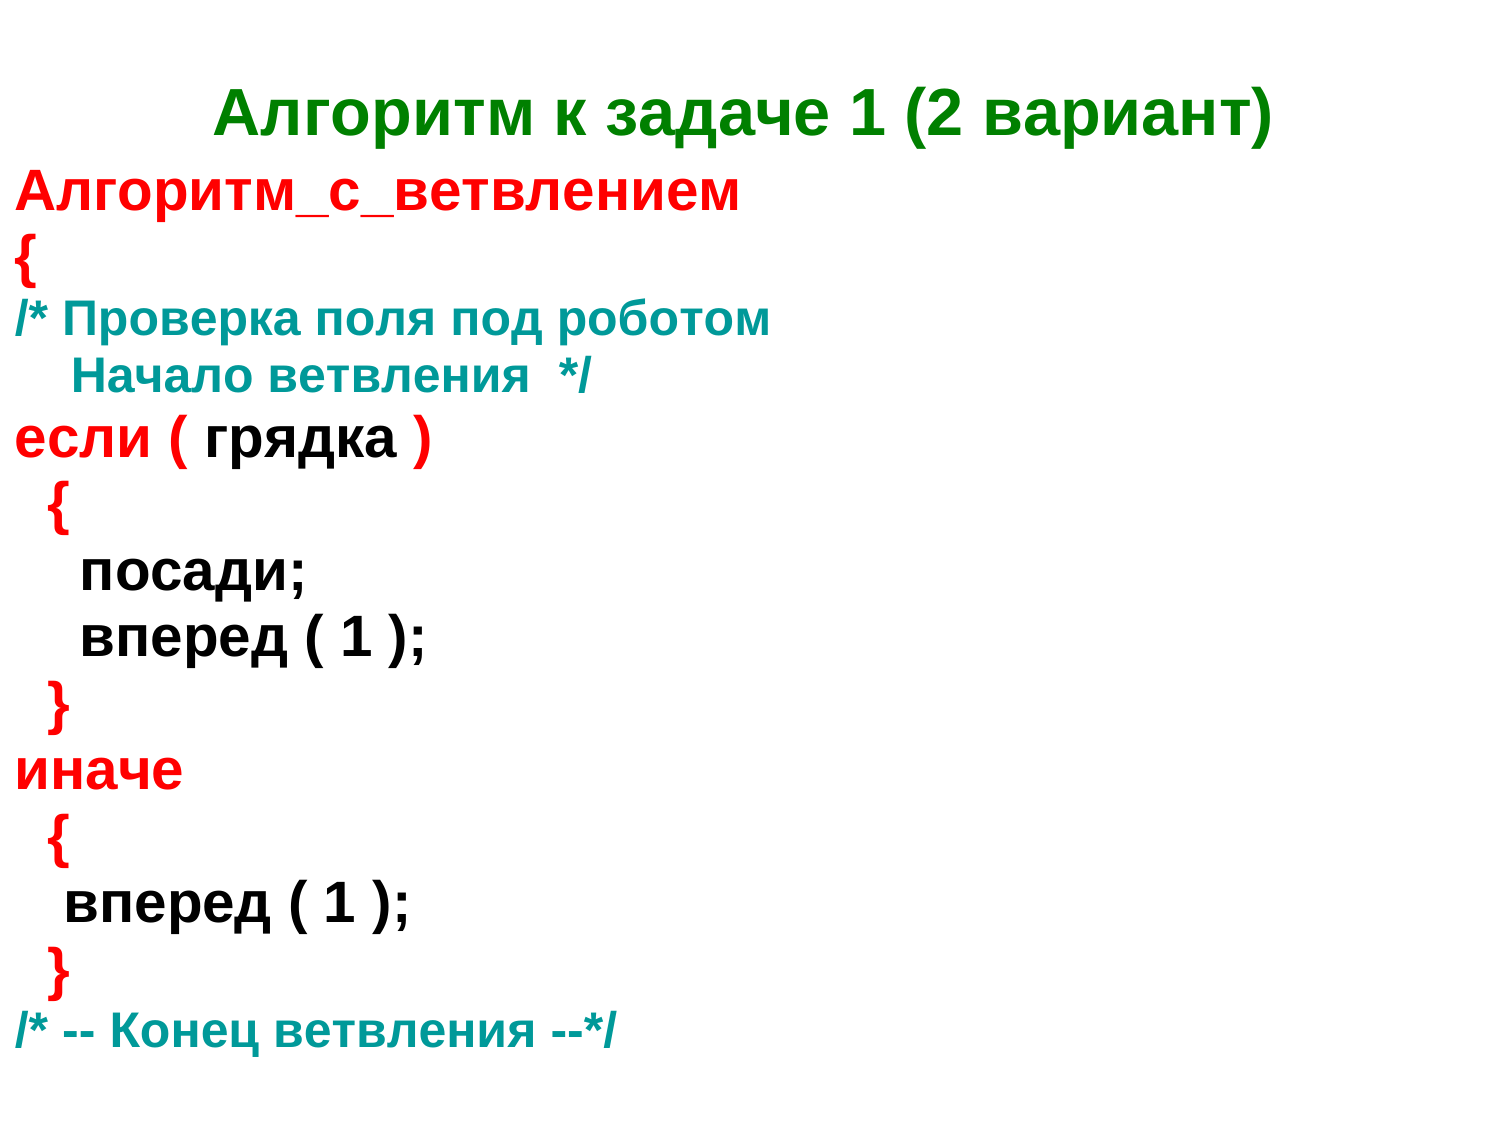

# Алгоритм к задаче 1 (2 вариант)
Алгоритм_с_ветвлением
{
/* Проверка поля под роботом
 Начало ветвления */
если ( грядка )
 {
 посади;
 вперед ( 1 );
 }
иначе
 {
 вперед ( 1 );
 }
/* -- Конец ветвления --*/